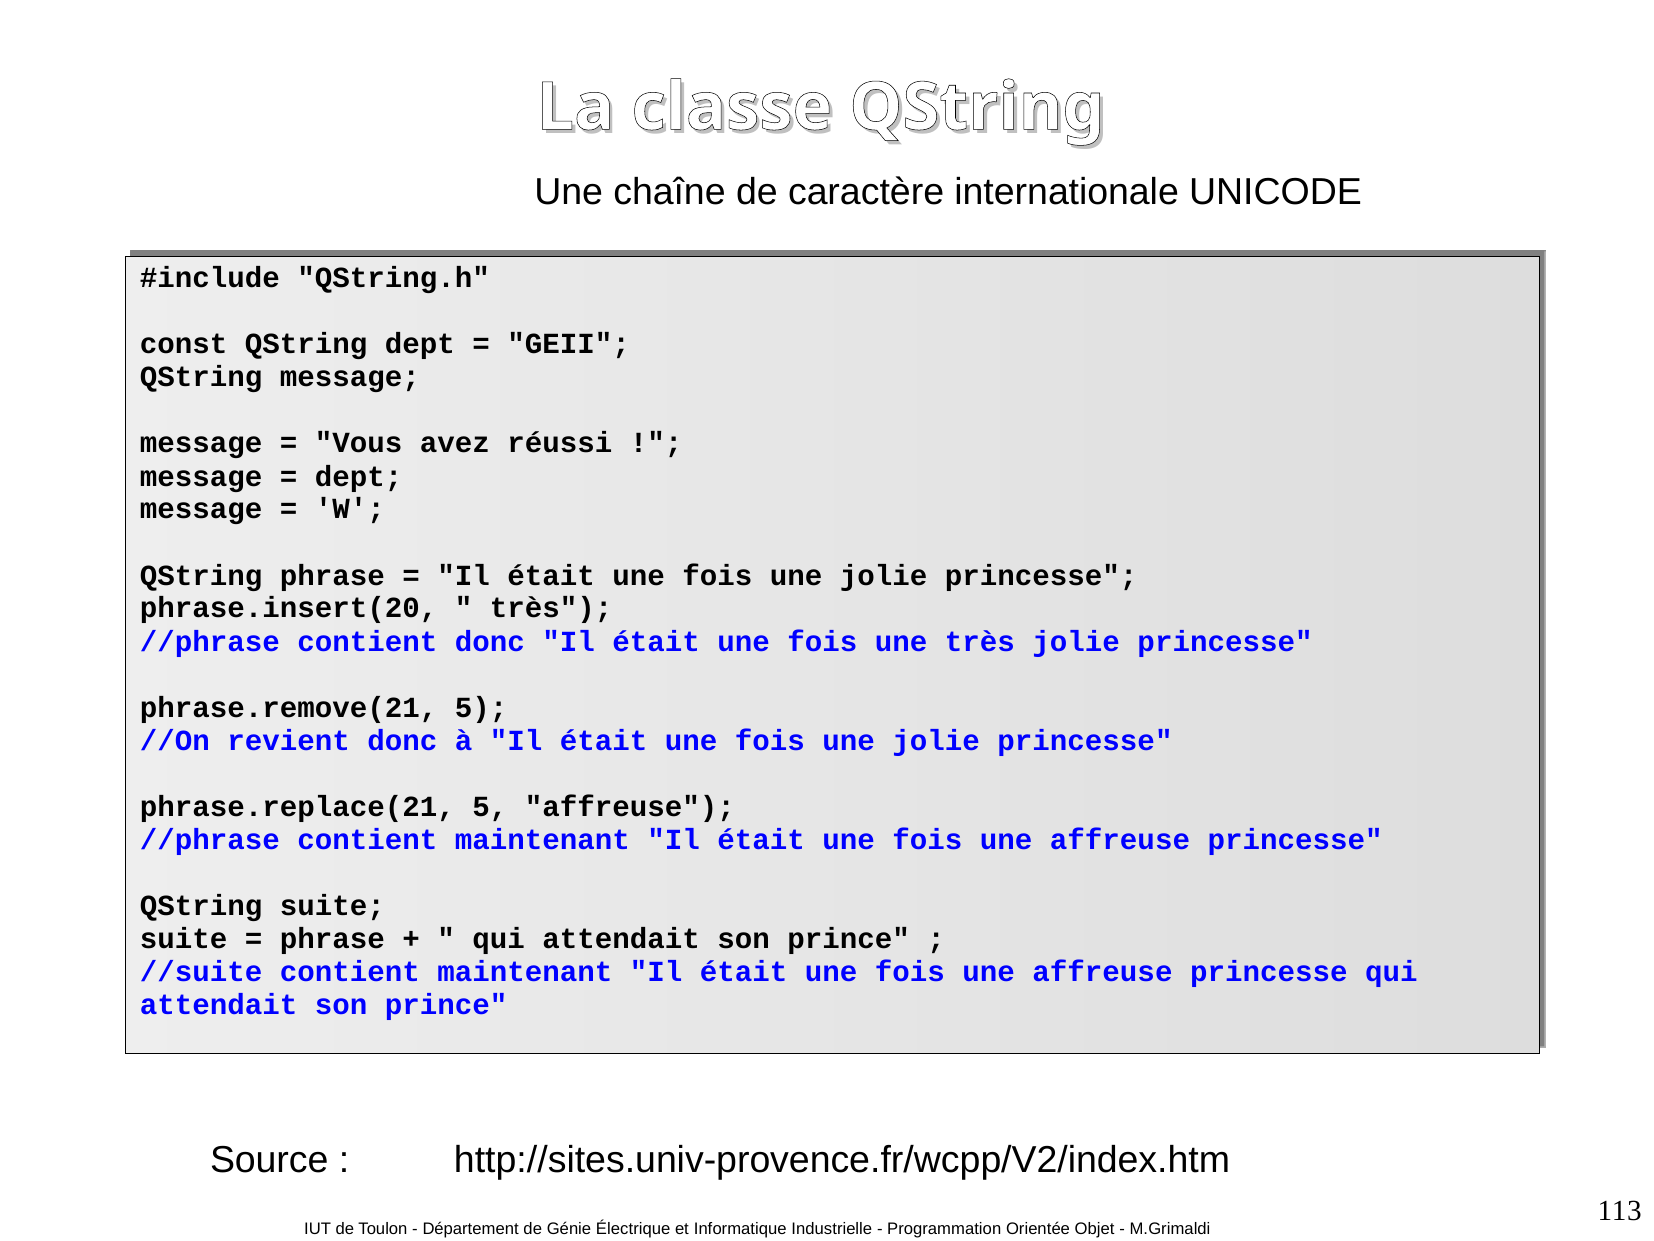

# La classe QString
Une chaîne de caractère internationale UNICODE
#include "QString.h"
const QString dept = "GEII";
QString message;
message = "Vous avez réussi !";
message = dept;
message = 'W';
QString phrase = "Il était une fois une jolie princesse";
phrase.insert(20, " très");
//phrase contient donc "Il était une fois une très jolie princesse"
phrase.remove(21, 5);
//On revient donc à "Il était une fois une jolie princesse"
phrase.replace(21, 5, "affreuse");
//phrase contient maintenant "Il était une fois une affreuse princesse"
QString suite;
suite = phrase + " qui attendait son prince" ;
//suite contient maintenant "Il était une fois une affreuse princesse qui attendait son prince"
Source : http://sites.univ-provence.fr/wcpp/V2/index.htm